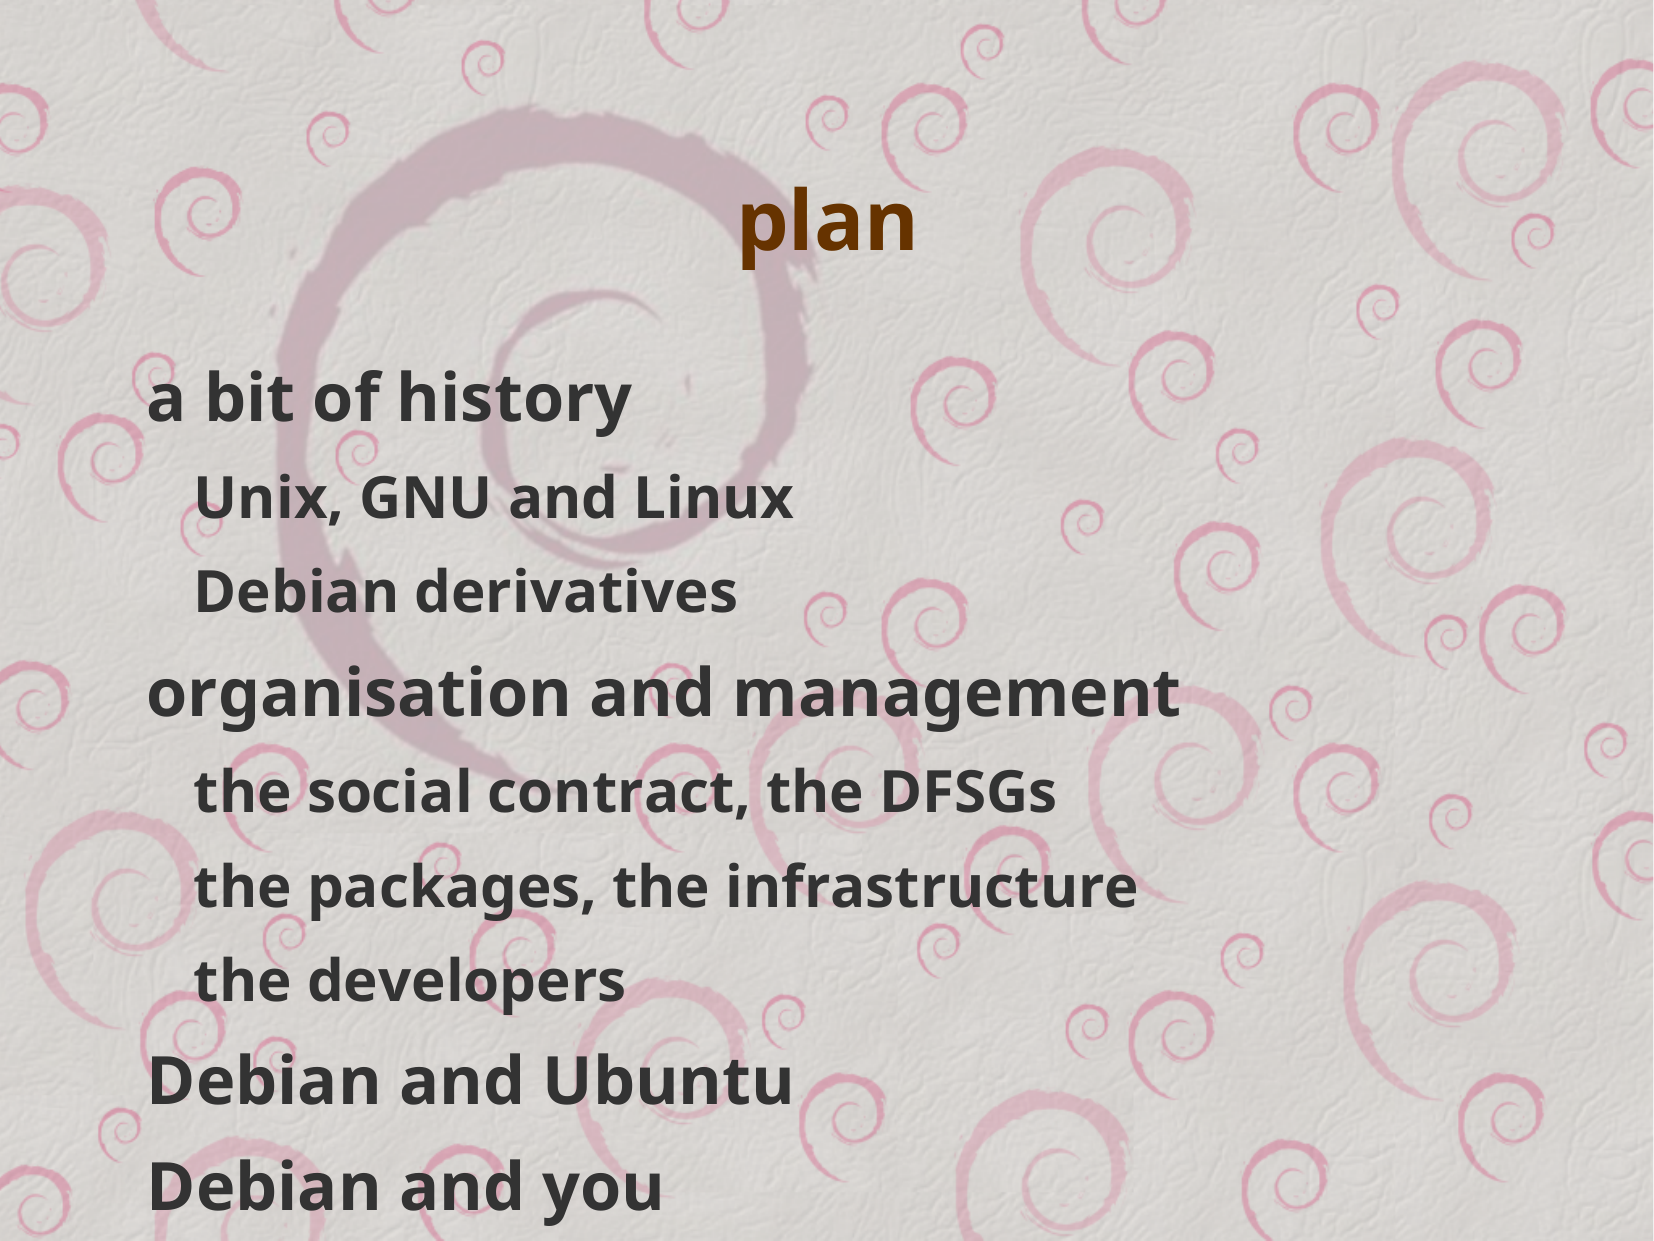

# plan
a bit of history
Unix, GNU and Linux
Debian derivatives
organisation and management
the social contract, the DFSGs
the packages, the infrastructure
the developers
Debian and Ubuntu
Debian and you